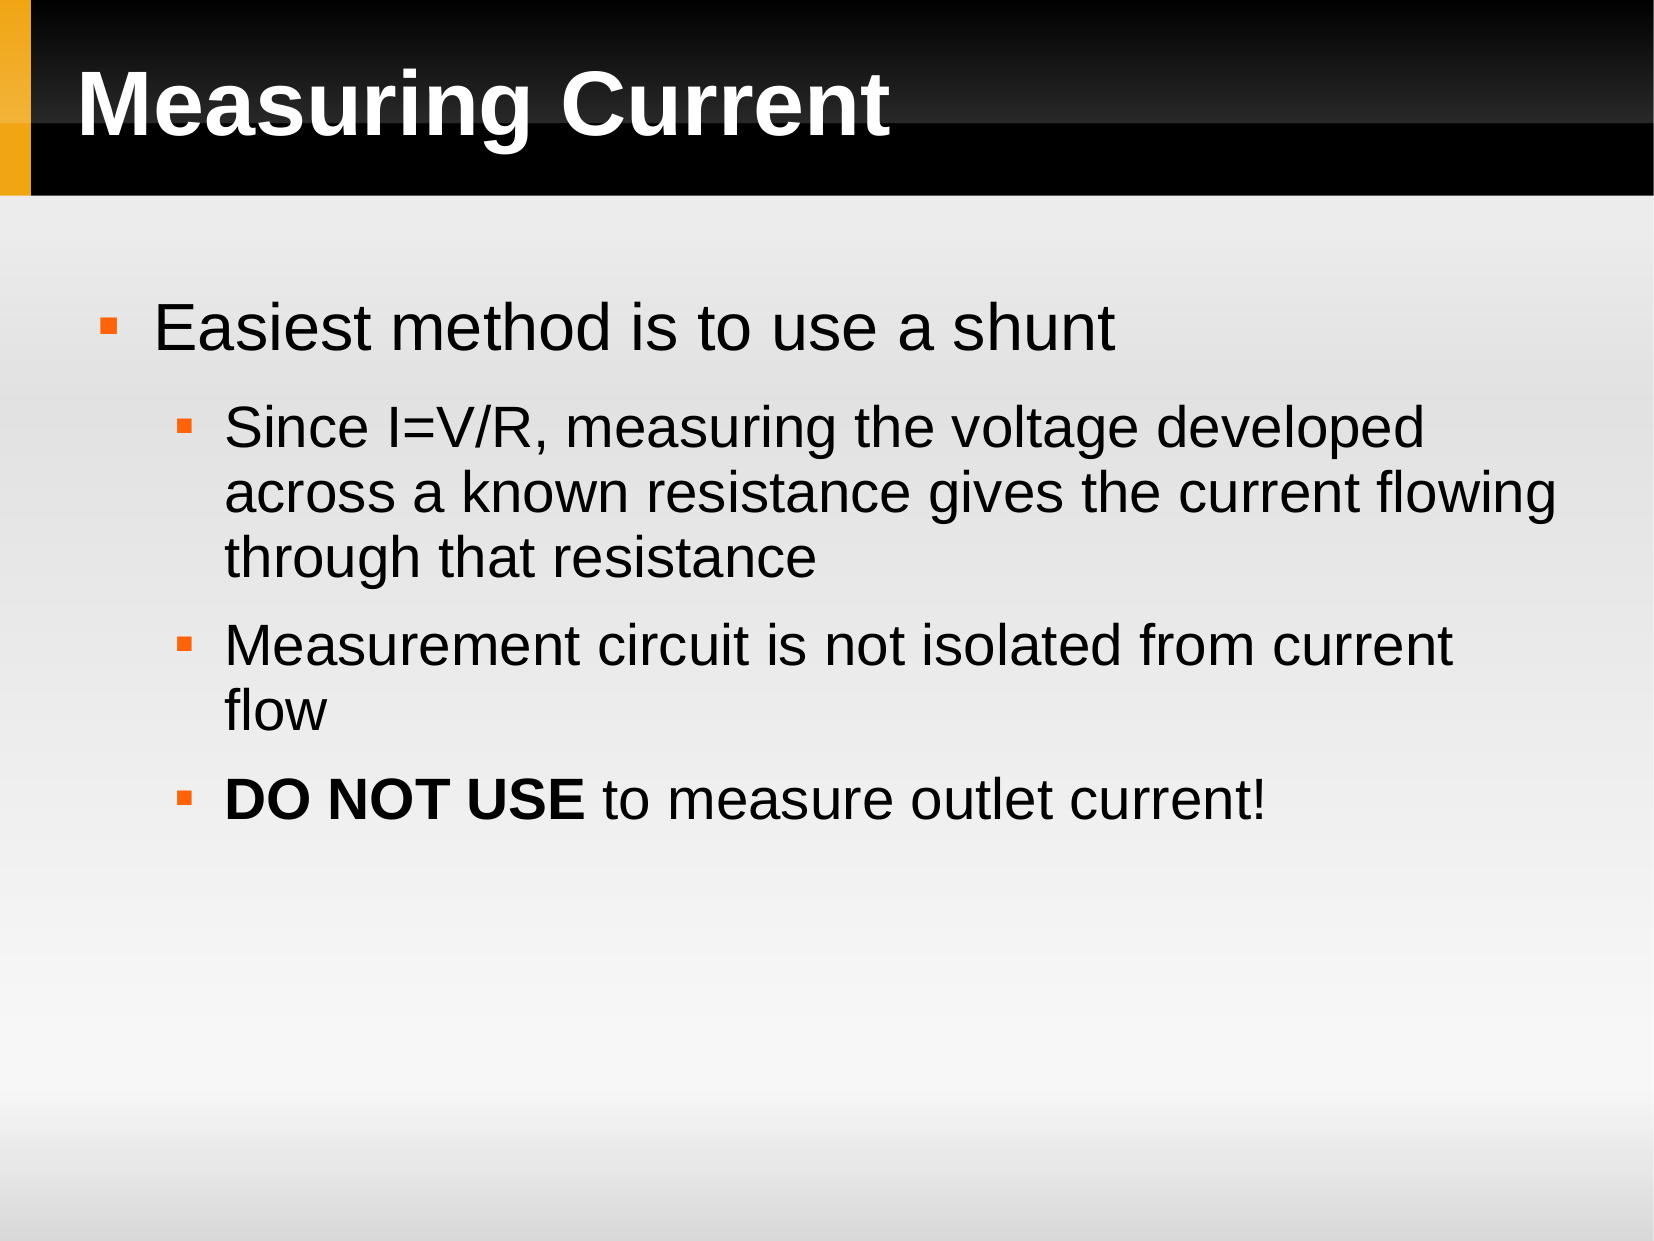

# Measuring Current
Easiest method is to use a shunt
Since I=V/R, measuring the voltage developed across a known resistance gives the current flowing through that resistance
Measurement circuit is not isolated from current flow
DO NOT USE to measure outlet current!